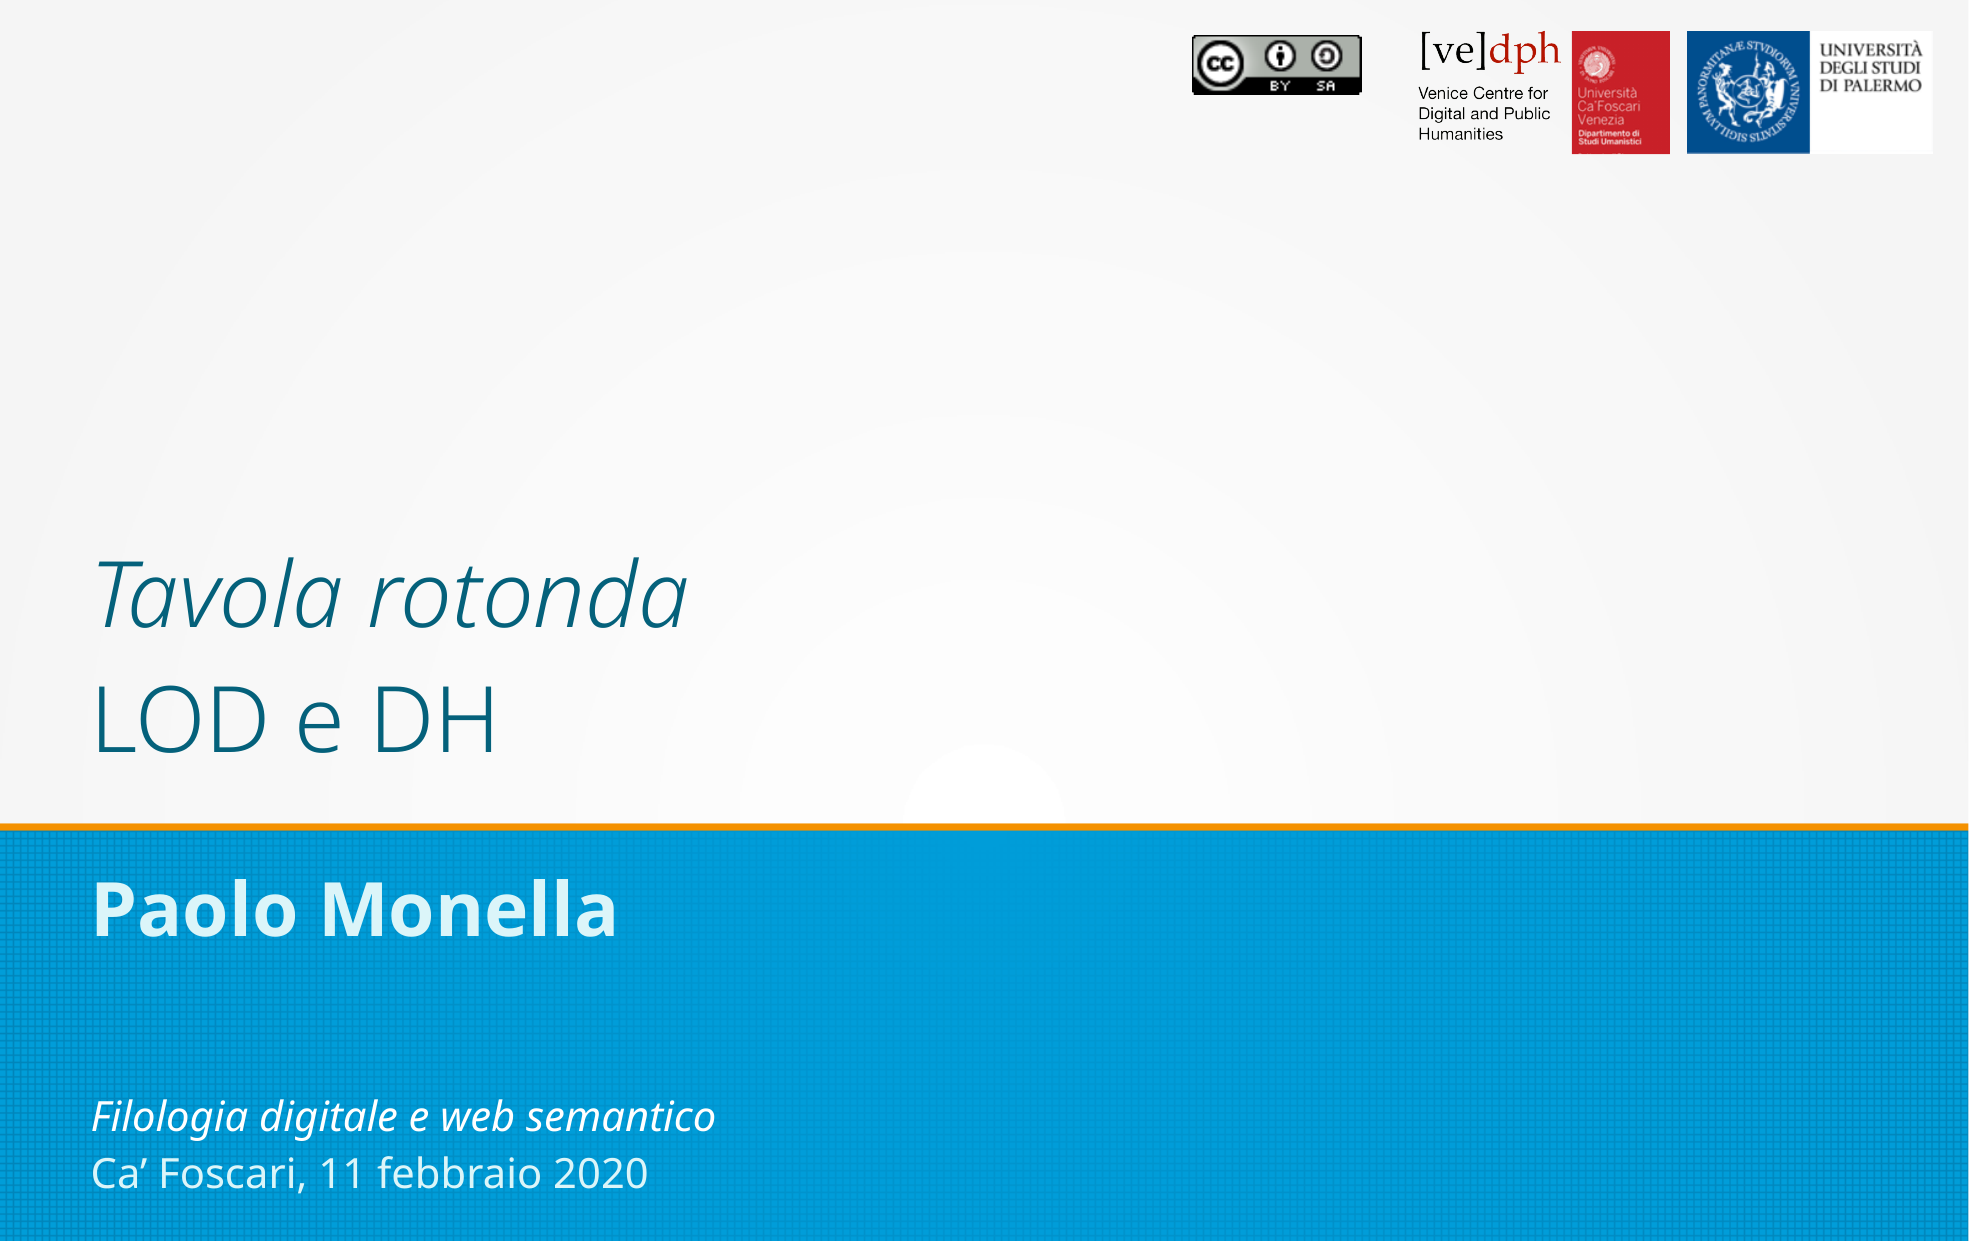

# Tavola rotonda LOD e DH
Paolo Monella
Filologia digitale e web semantico
Ca’ Foscari, 11 febbraio 2020